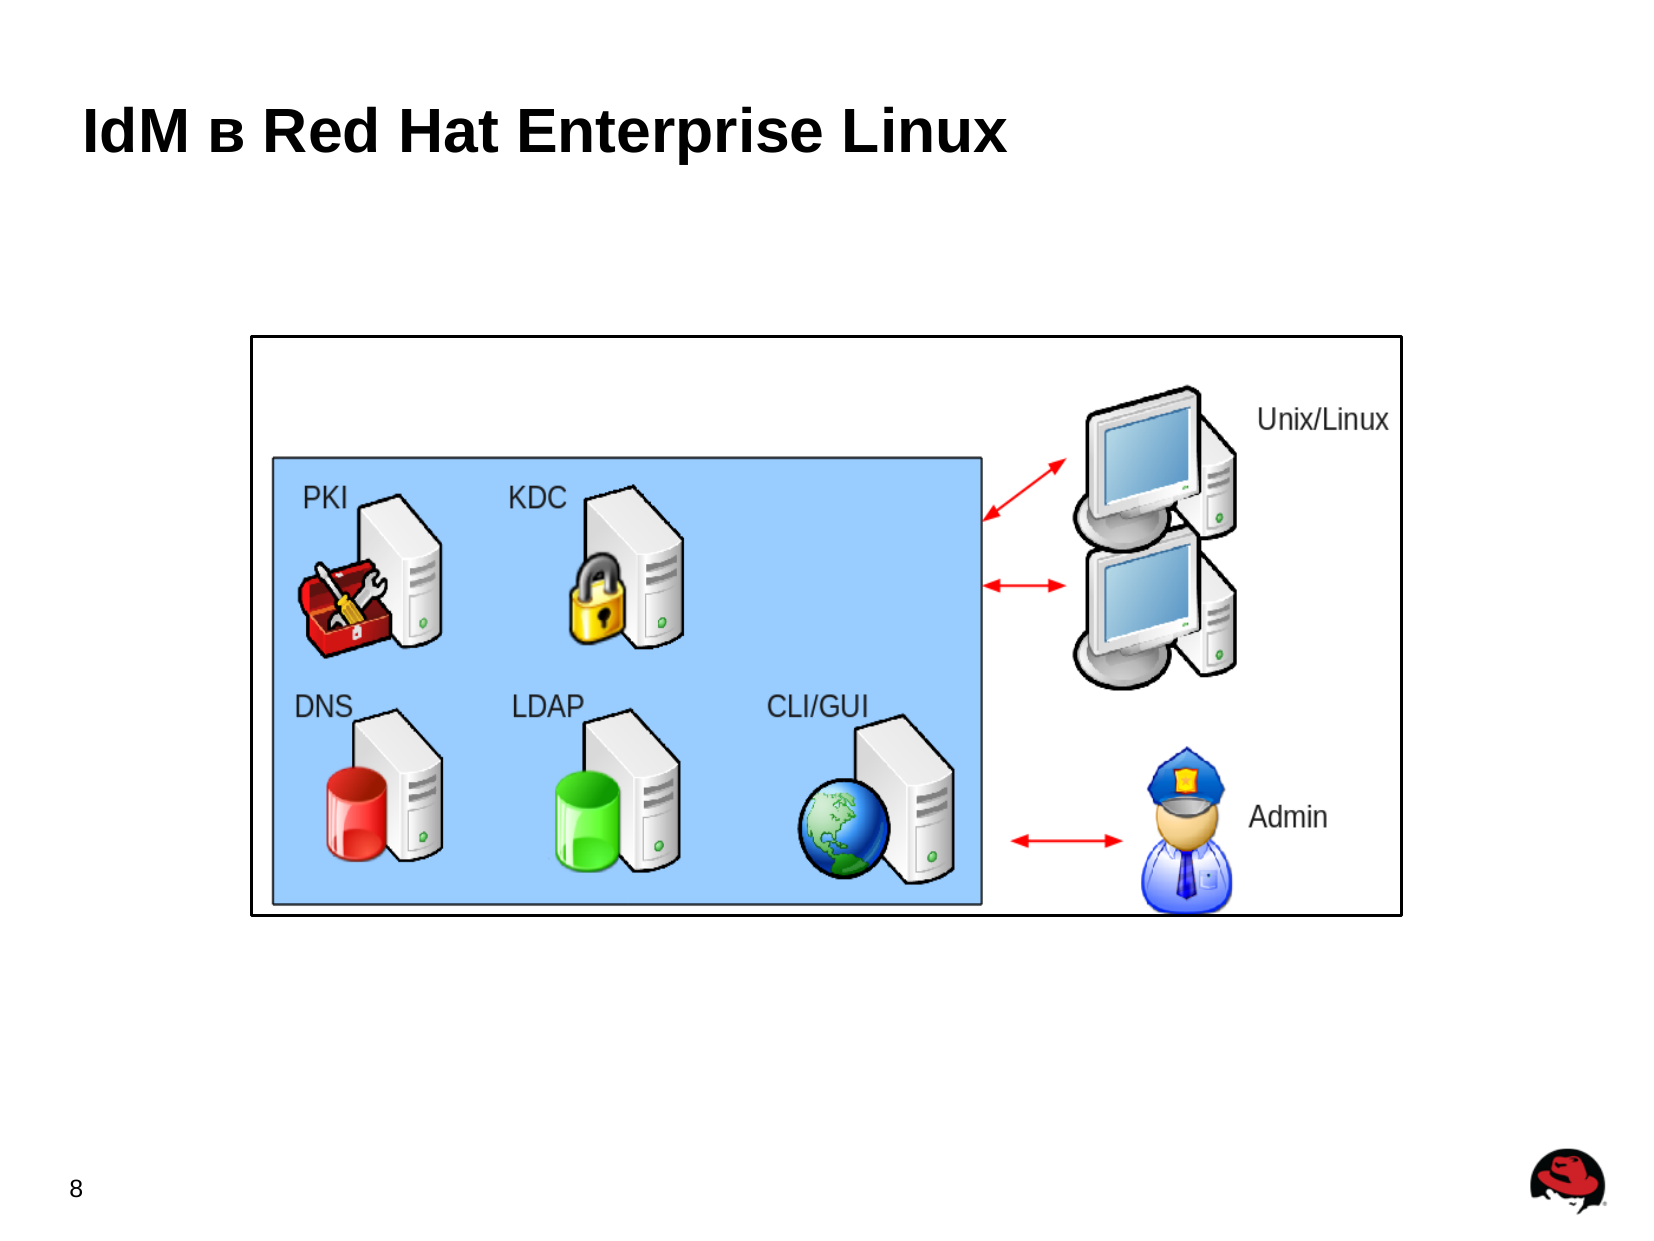

# IdM в Red Hat Enterprise Linux